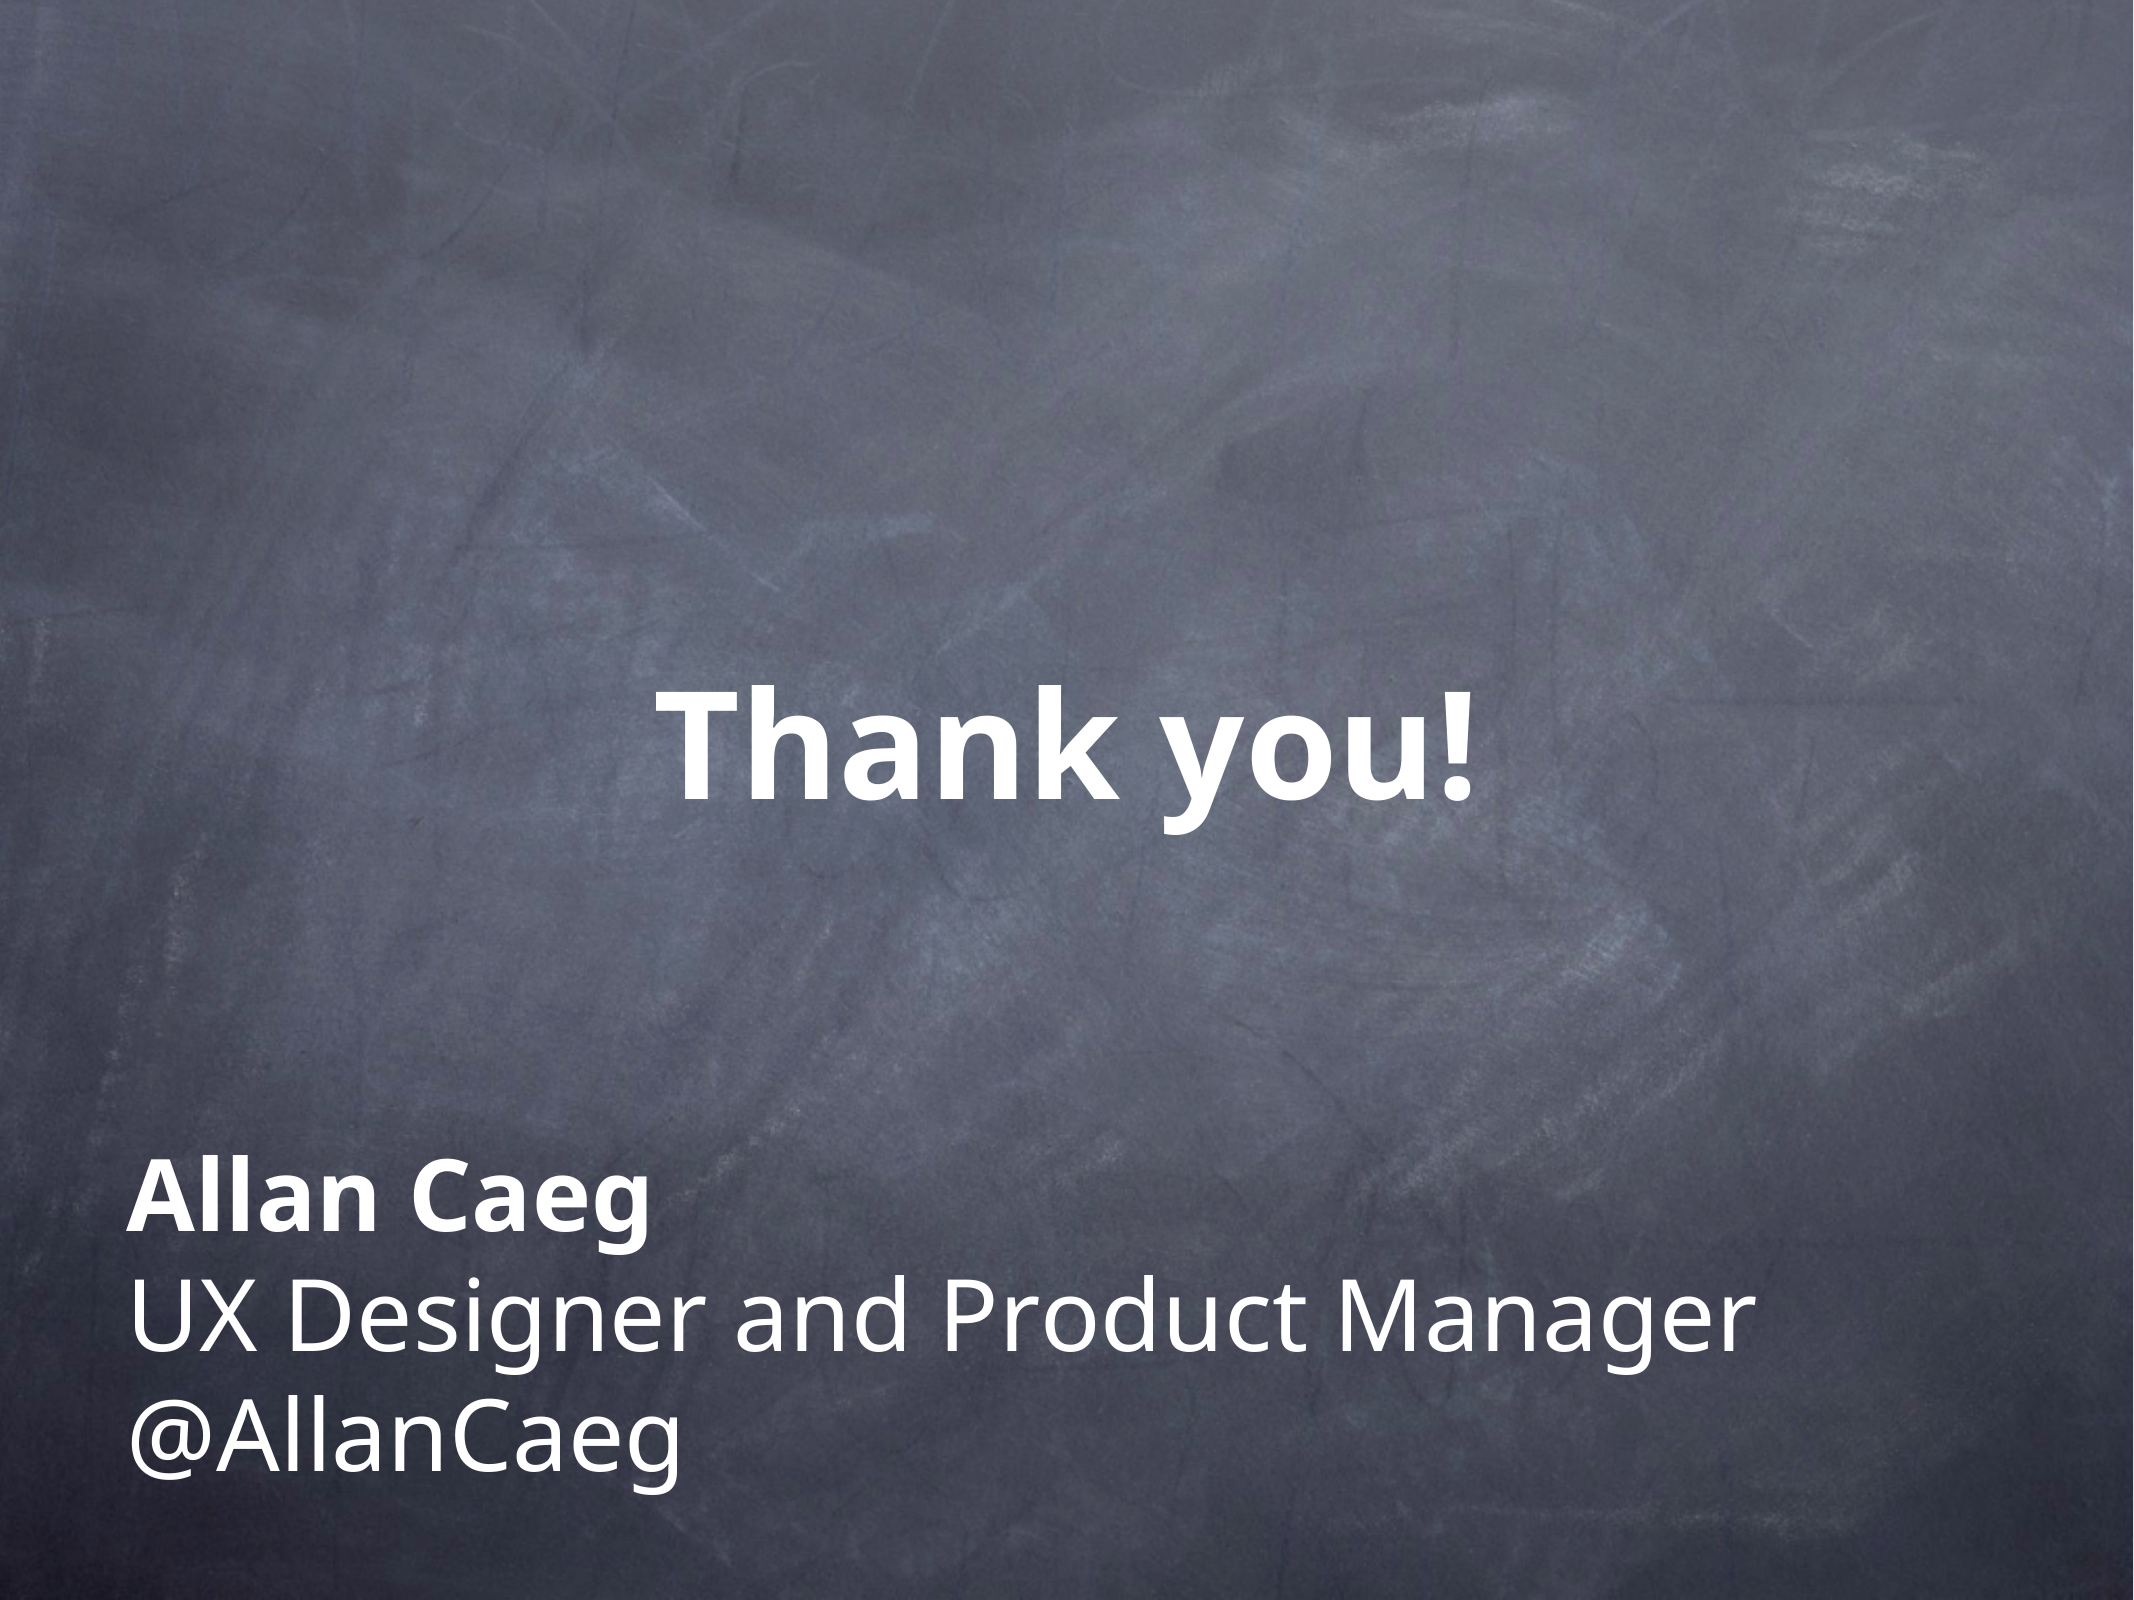

Thank you!
Allan Caeg
UX Designer and Product Manager
@AllanCaeg